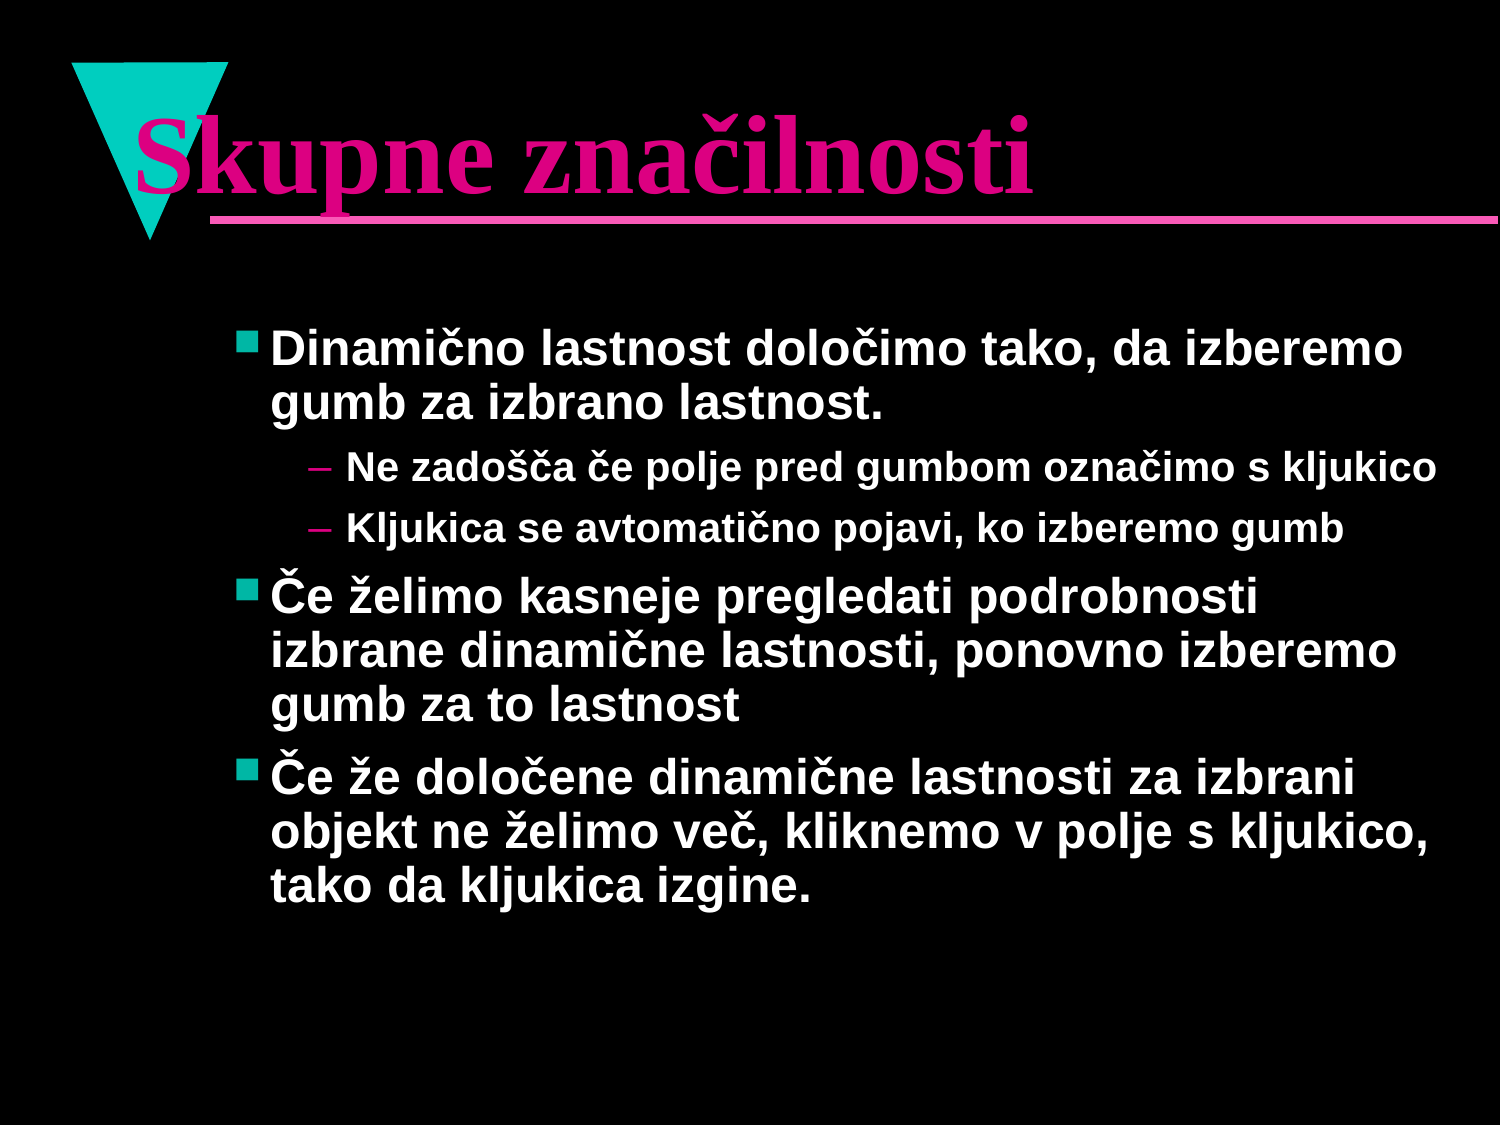

# Skupne značilnosti
Dinamično lastnost določimo tako, da izberemo gumb za izbrano lastnost.
Ne zadošča če polje pred gumbom označimo s kljukico
Kljukica se avtomatično pojavi, ko izberemo gumb
Če želimo kasneje pregledati podrobnosti izbrane dinamične lastnosti, ponovno izberemo gumb za to lastnost
Če že določene dinamične lastnosti za izbrani objekt ne želimo več, kliknemo v polje s kljukico, tako da kljukica izgine.
Animacija
8